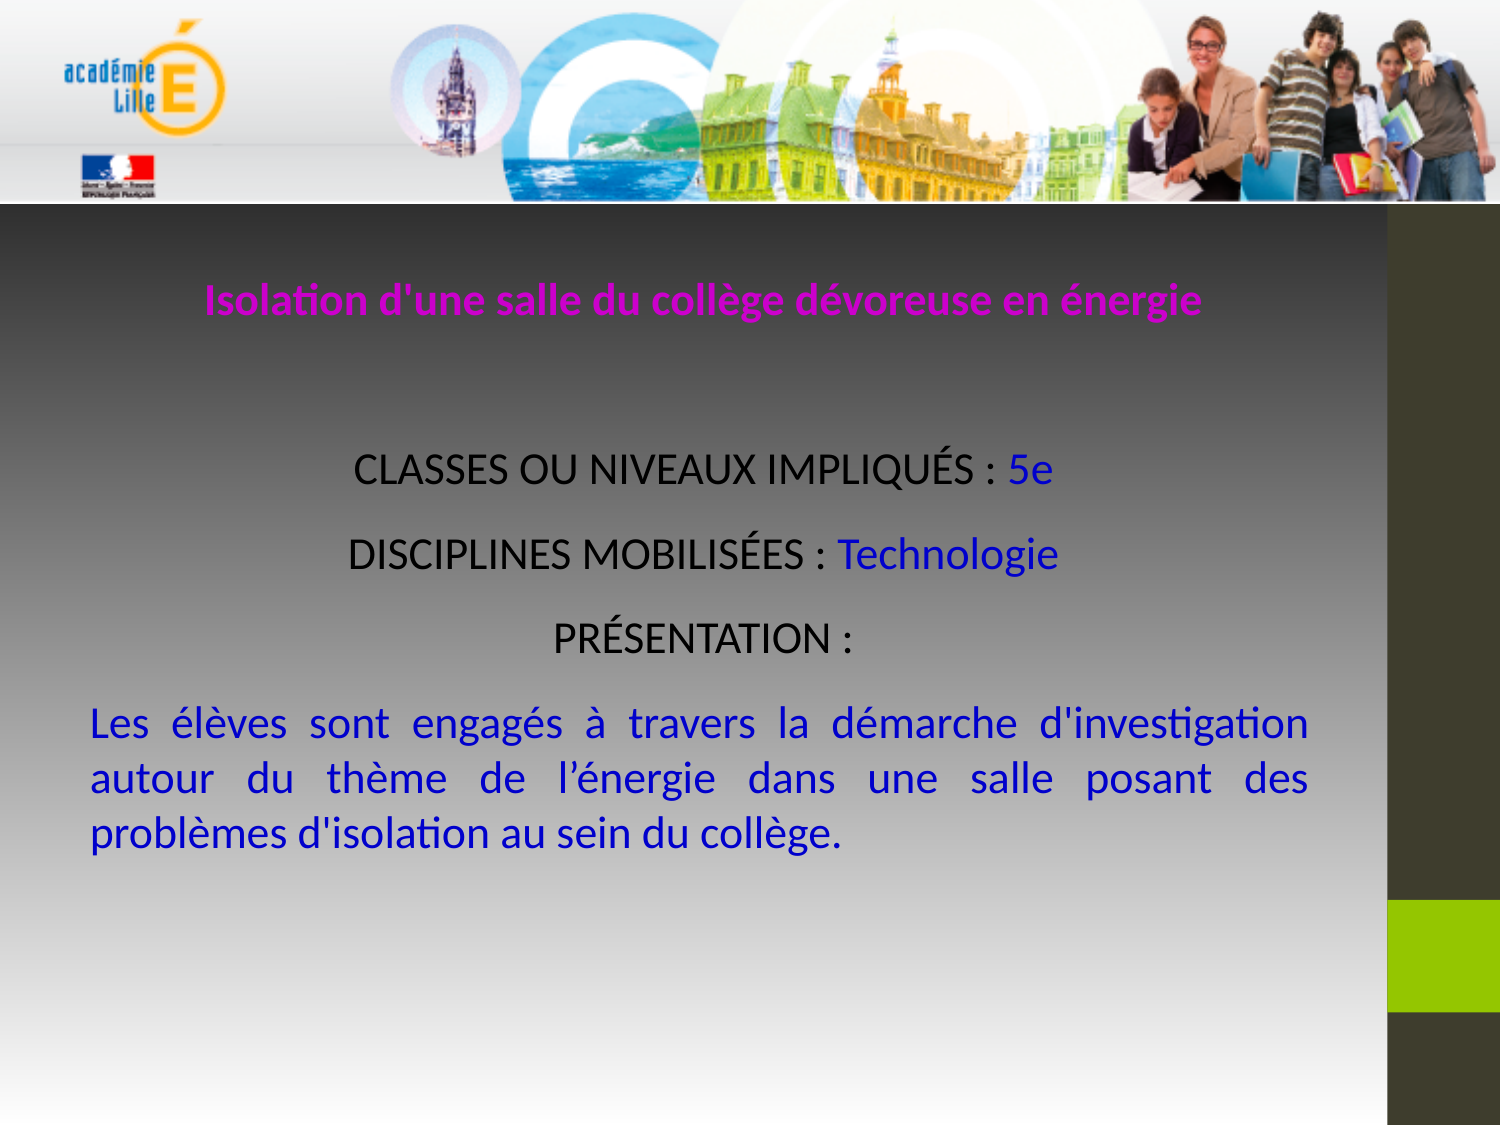

# Isolation d'une salle du collège dévoreuse en énergie
CLASSES OU NIVEAUX IMPLIQUÉS : 5e
DISCIPLINES MOBILISÉES : Technologie
PRÉSENTATION :
Les élèves sont engagés à travers la démarche d'investigation autour du thème de l’énergie dans une salle posant des problèmes d'isolation au sein du collège.